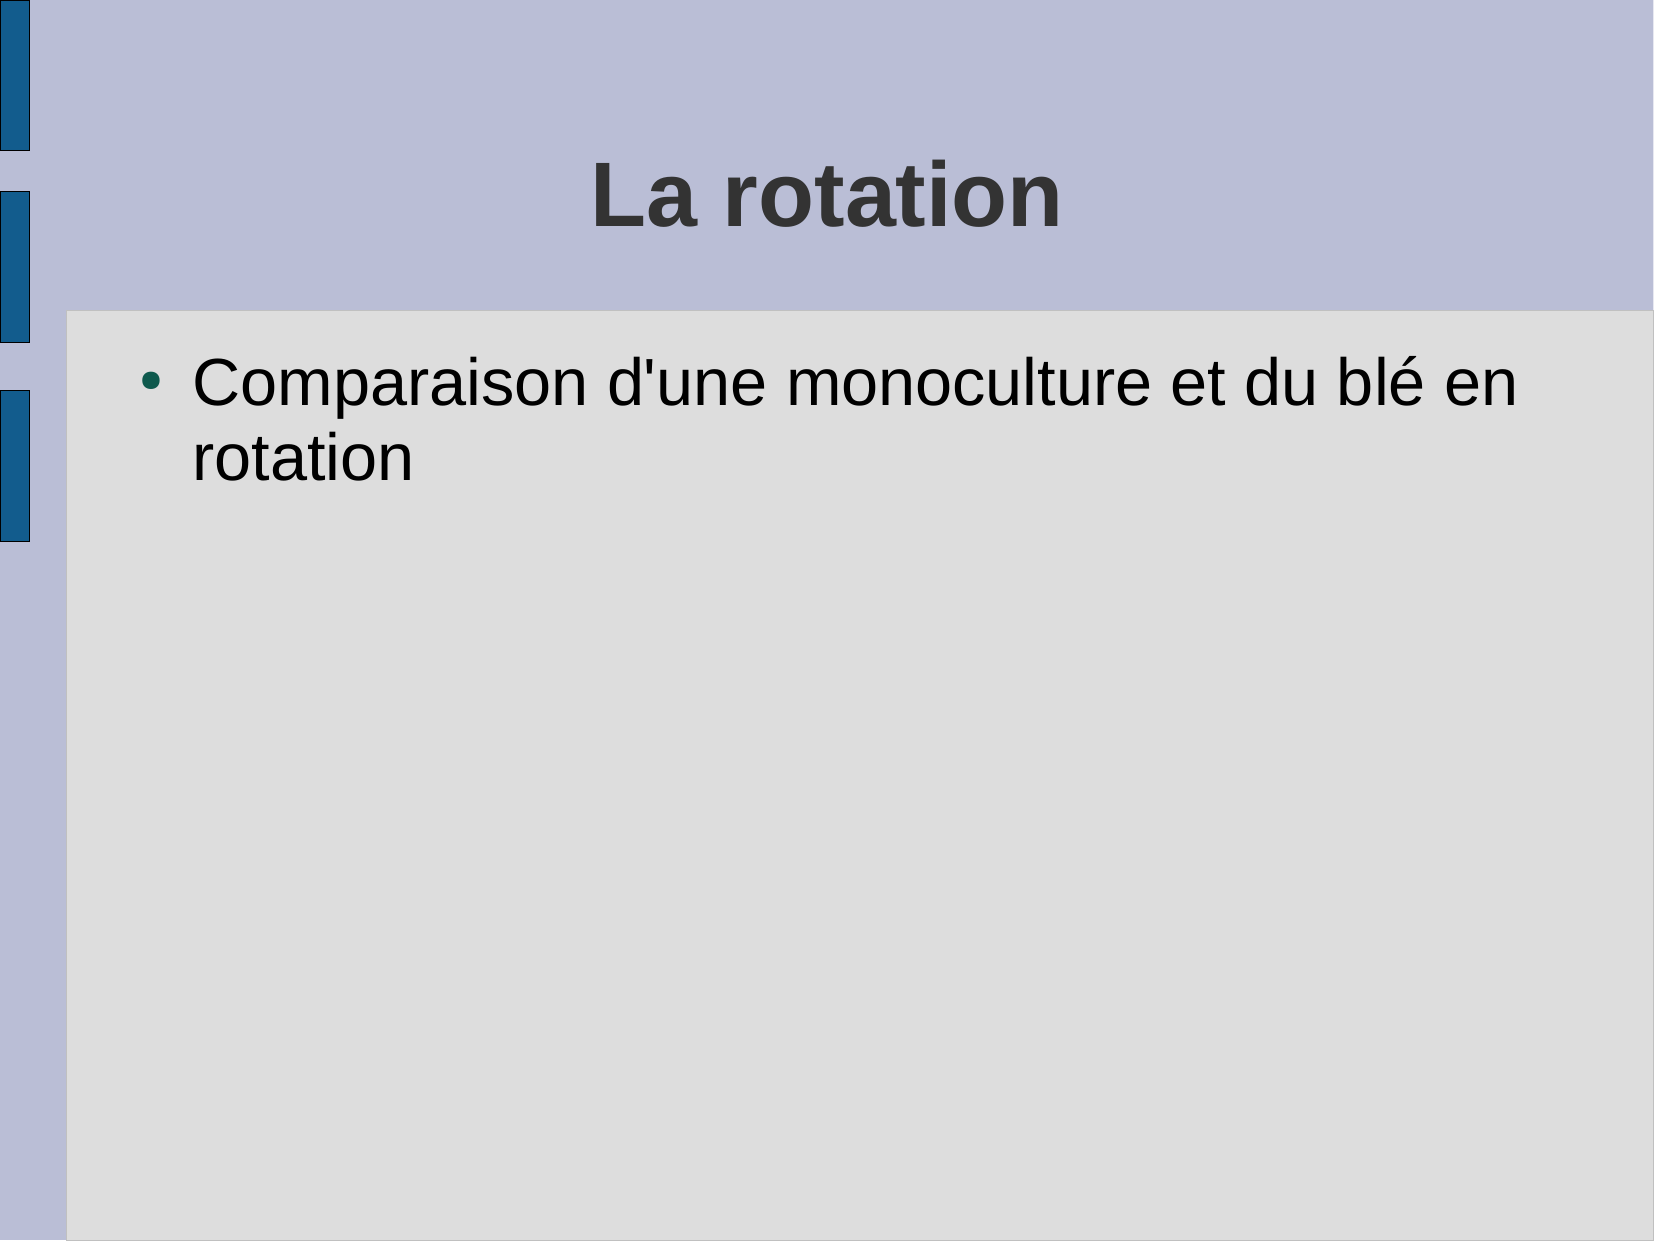

# La rotation
Comparaison d'une monoculture et du blé en rotation